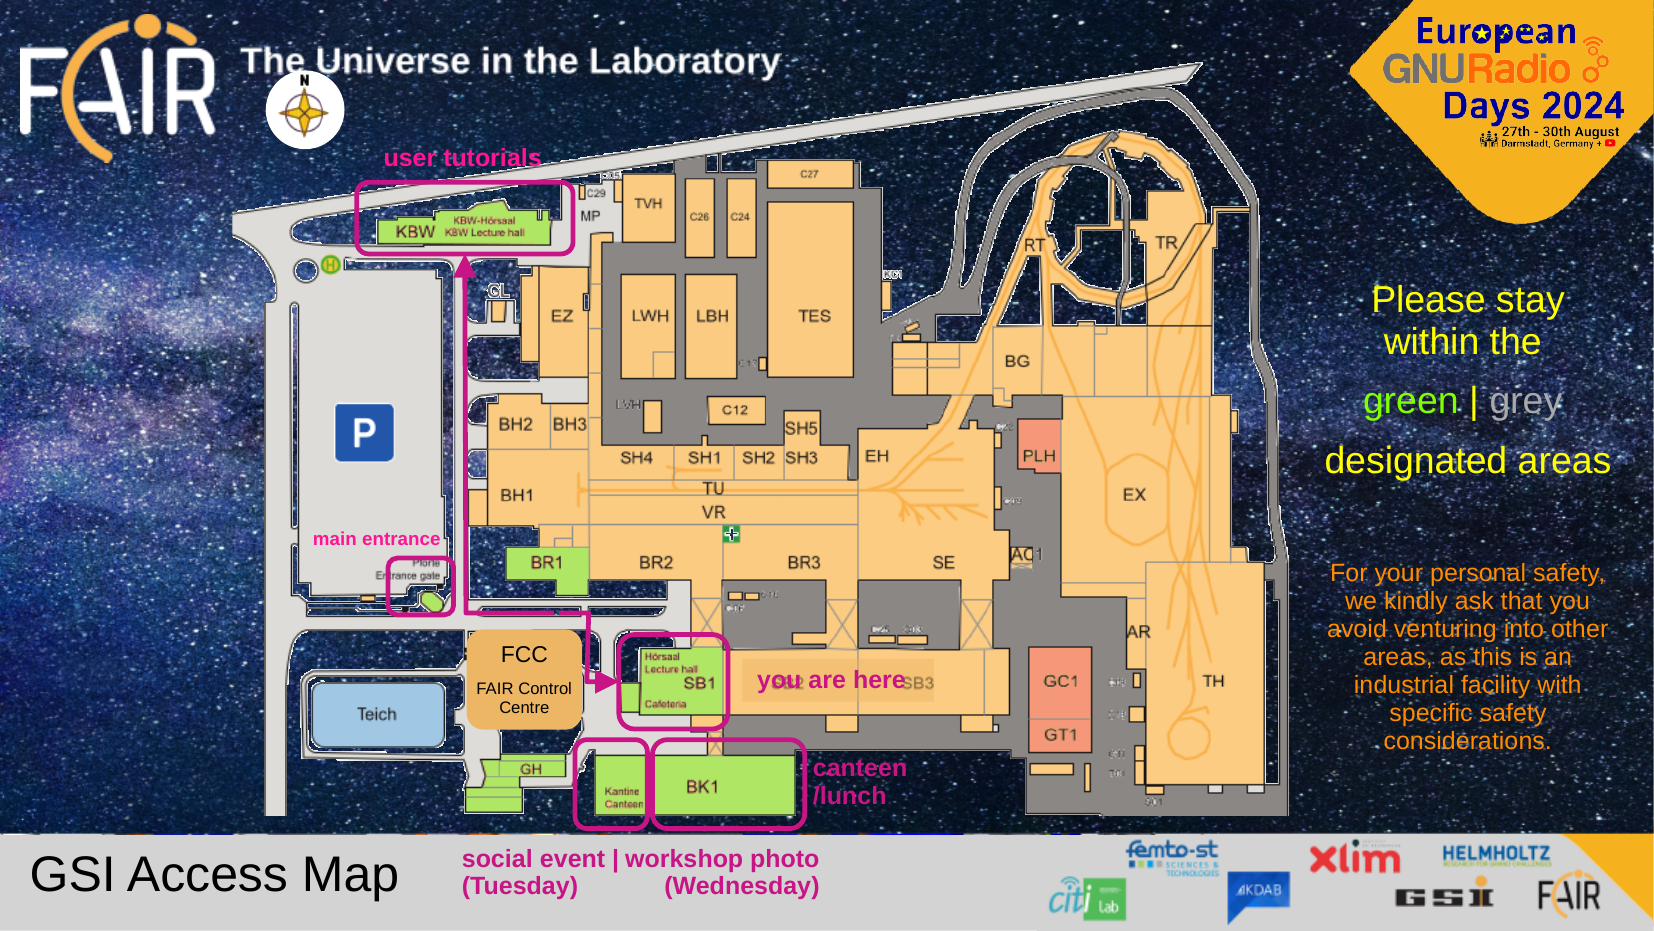

user tutorials
Please stay within the
green | grey
designated areas
For your personal safety, we kindly ask that you avoid venturing into other areas, as this is an industrial facility with specific safety considerations.
main entrance
FCC
FAIR Control Centre
you are here
social event |
(Tuesday)
workshop photo
(Wednesday)
canteen
/lunch
# GSI Access Map